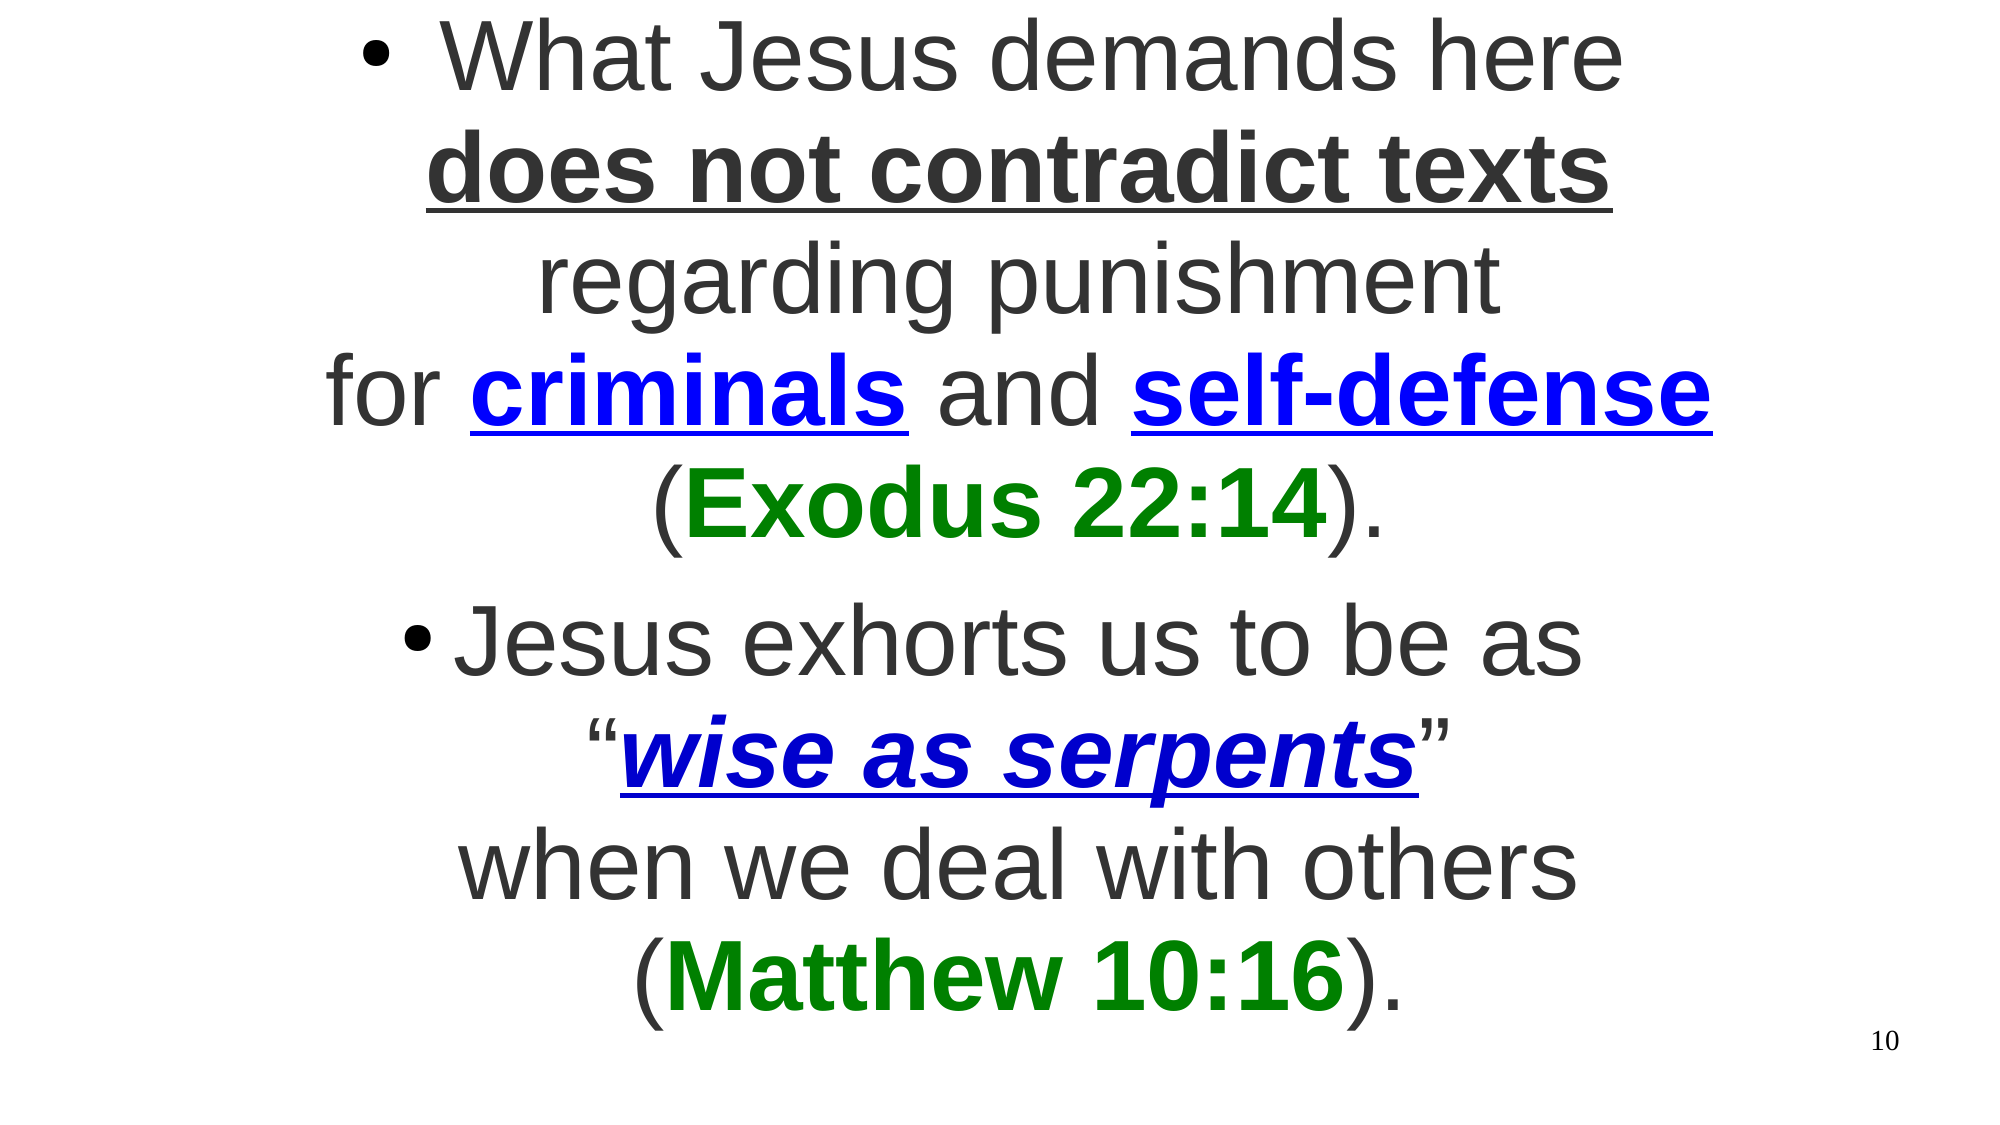

# What Jesus demands here does not contradict texts regarding punishment for criminals and self-defense (Exodus 22:14).
Jesus exhorts us to be as
“wise as serpents”
when we deal with others
(Matthew 10:16).
10